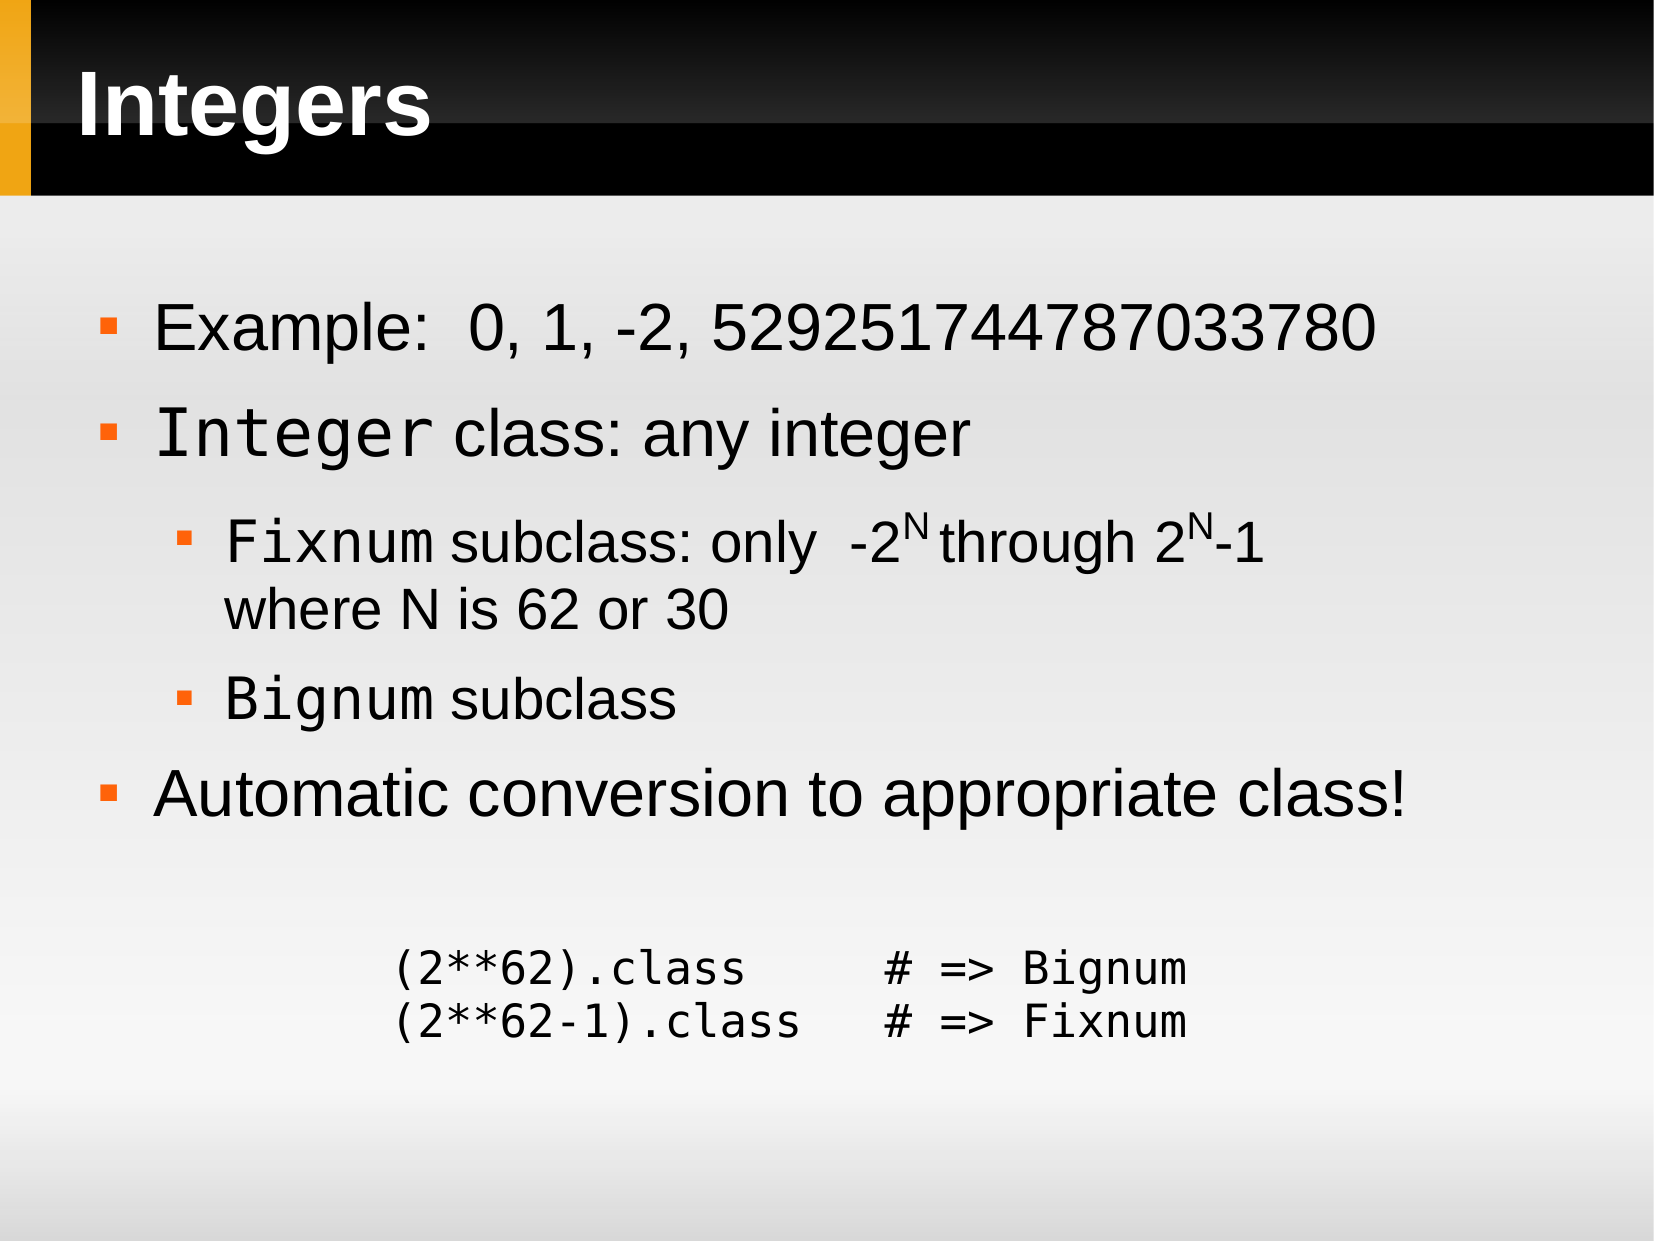

# Integers
Example: 0, 1, -2, 529251744787033780
Integer class: any integer
Fixnum subclass: only -2N through 2N-1
where N is 62 or 30
Bignum subclass
Automatic conversion to appropriate class!
(2**62).class # => Bignum
(2**62-1).class # => Fixnum